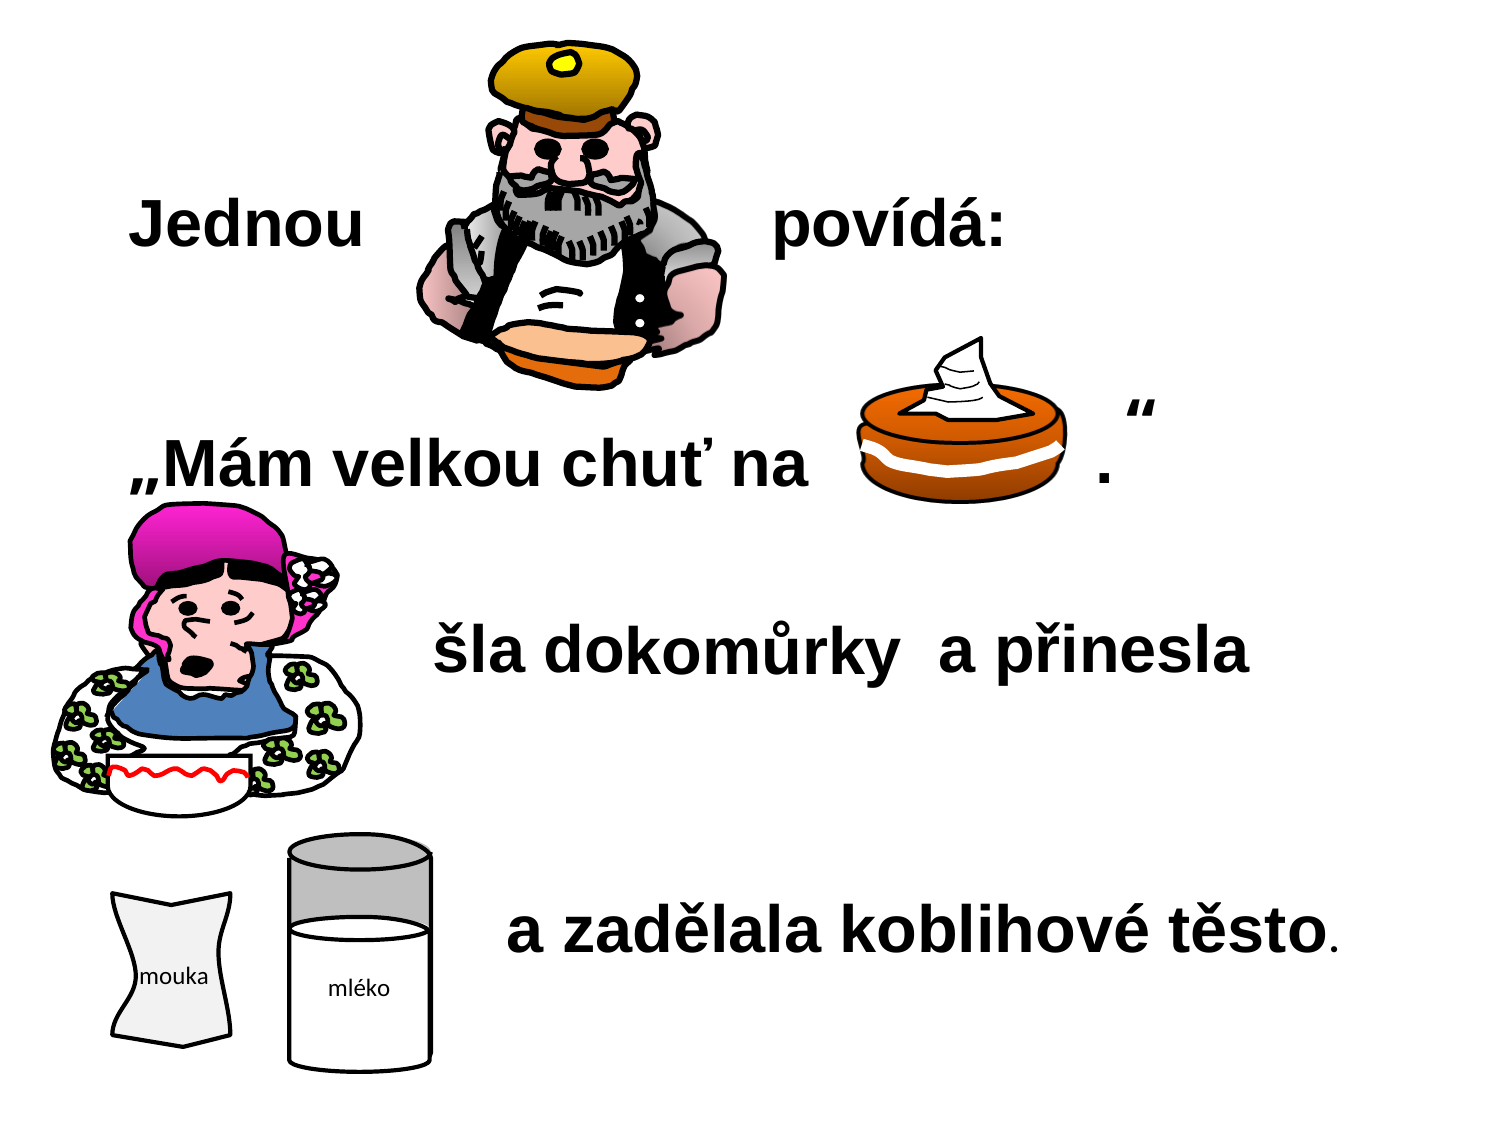

Jednou povídá:
„Mám velkou chuť na
“
.
 šla do a přinesla
 a zadělala koblihové těsto.
komůrky
mléko
mouka